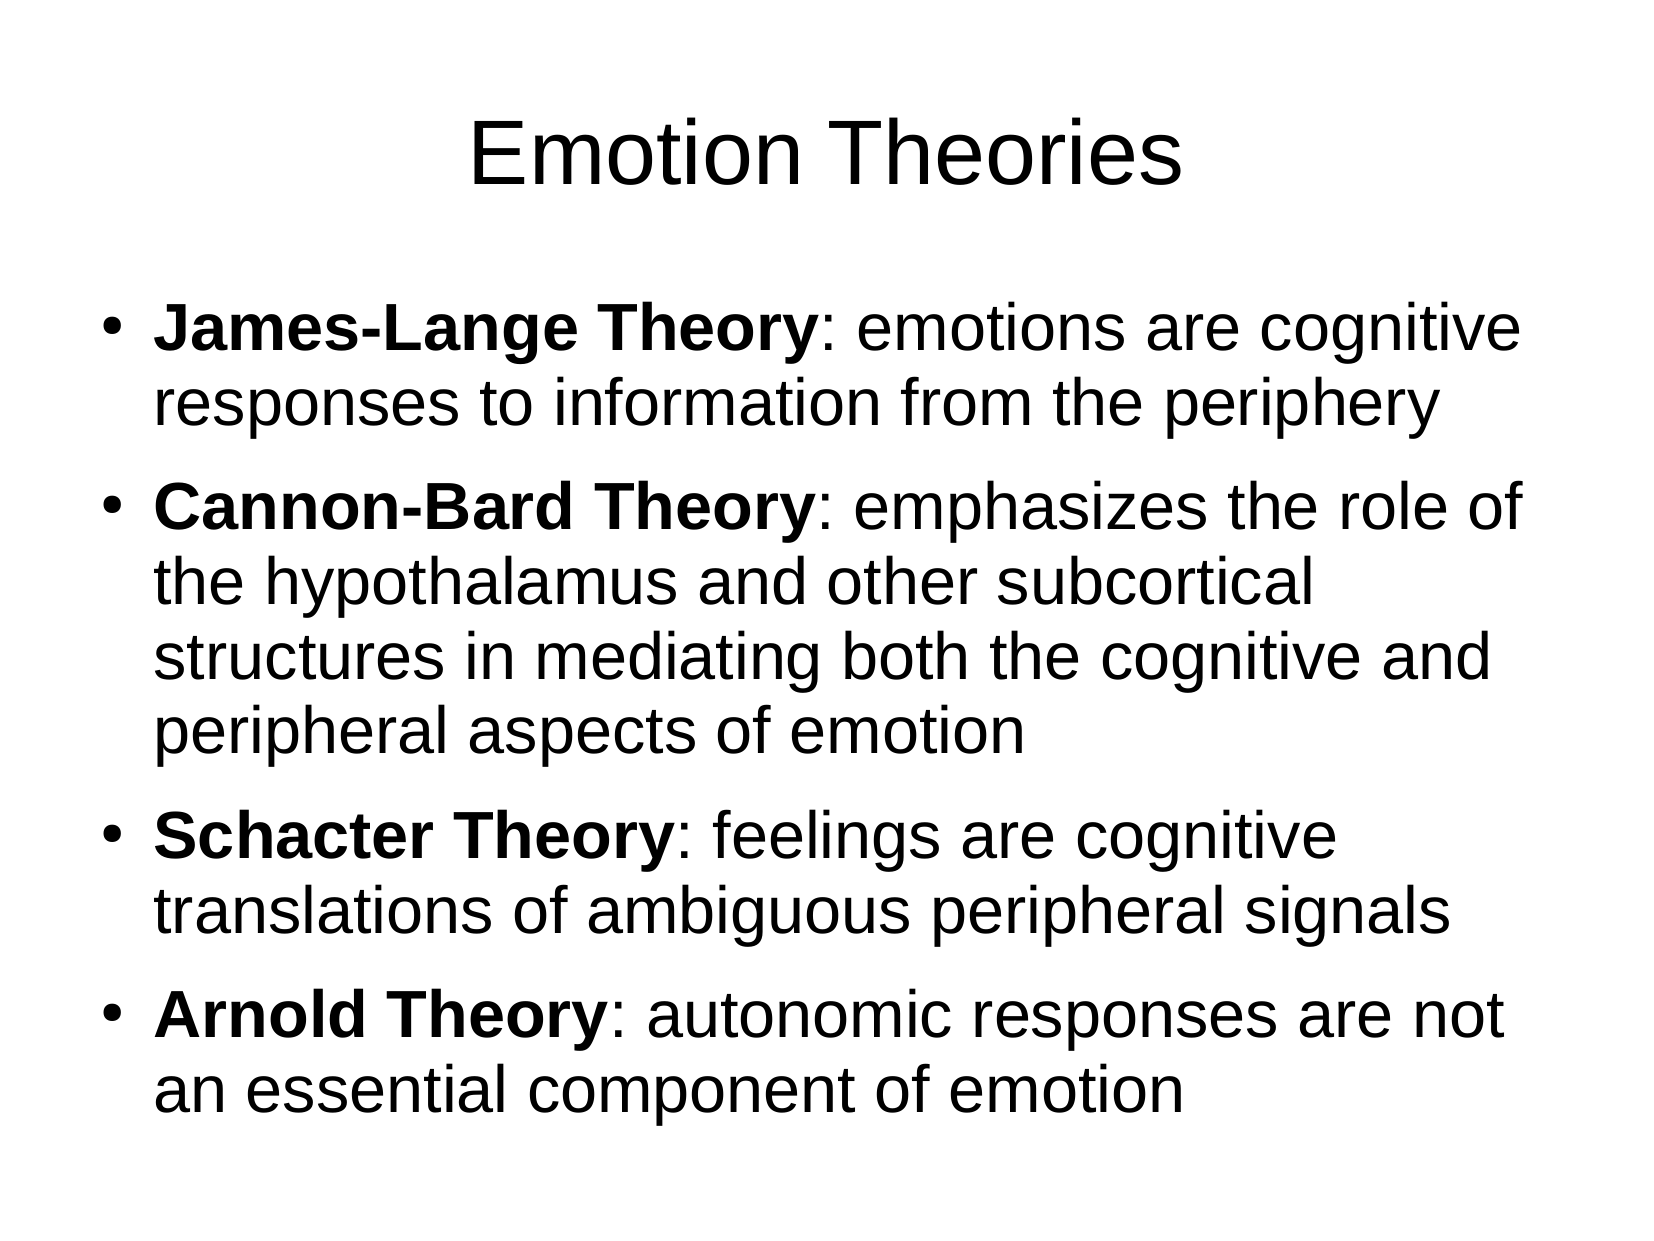

# Emotion Theories
James-Lange Theory: emotions are cognitive responses to information from the periphery
Cannon-Bard Theory: emphasizes the role of the hypothalamus and other subcortical structures in mediating both the cognitive and peripheral aspects of emotion
Schacter Theory: feelings are cognitive translations of ambiguous peripheral signals
Arnold Theory: autonomic responses are not an essential component of emotion